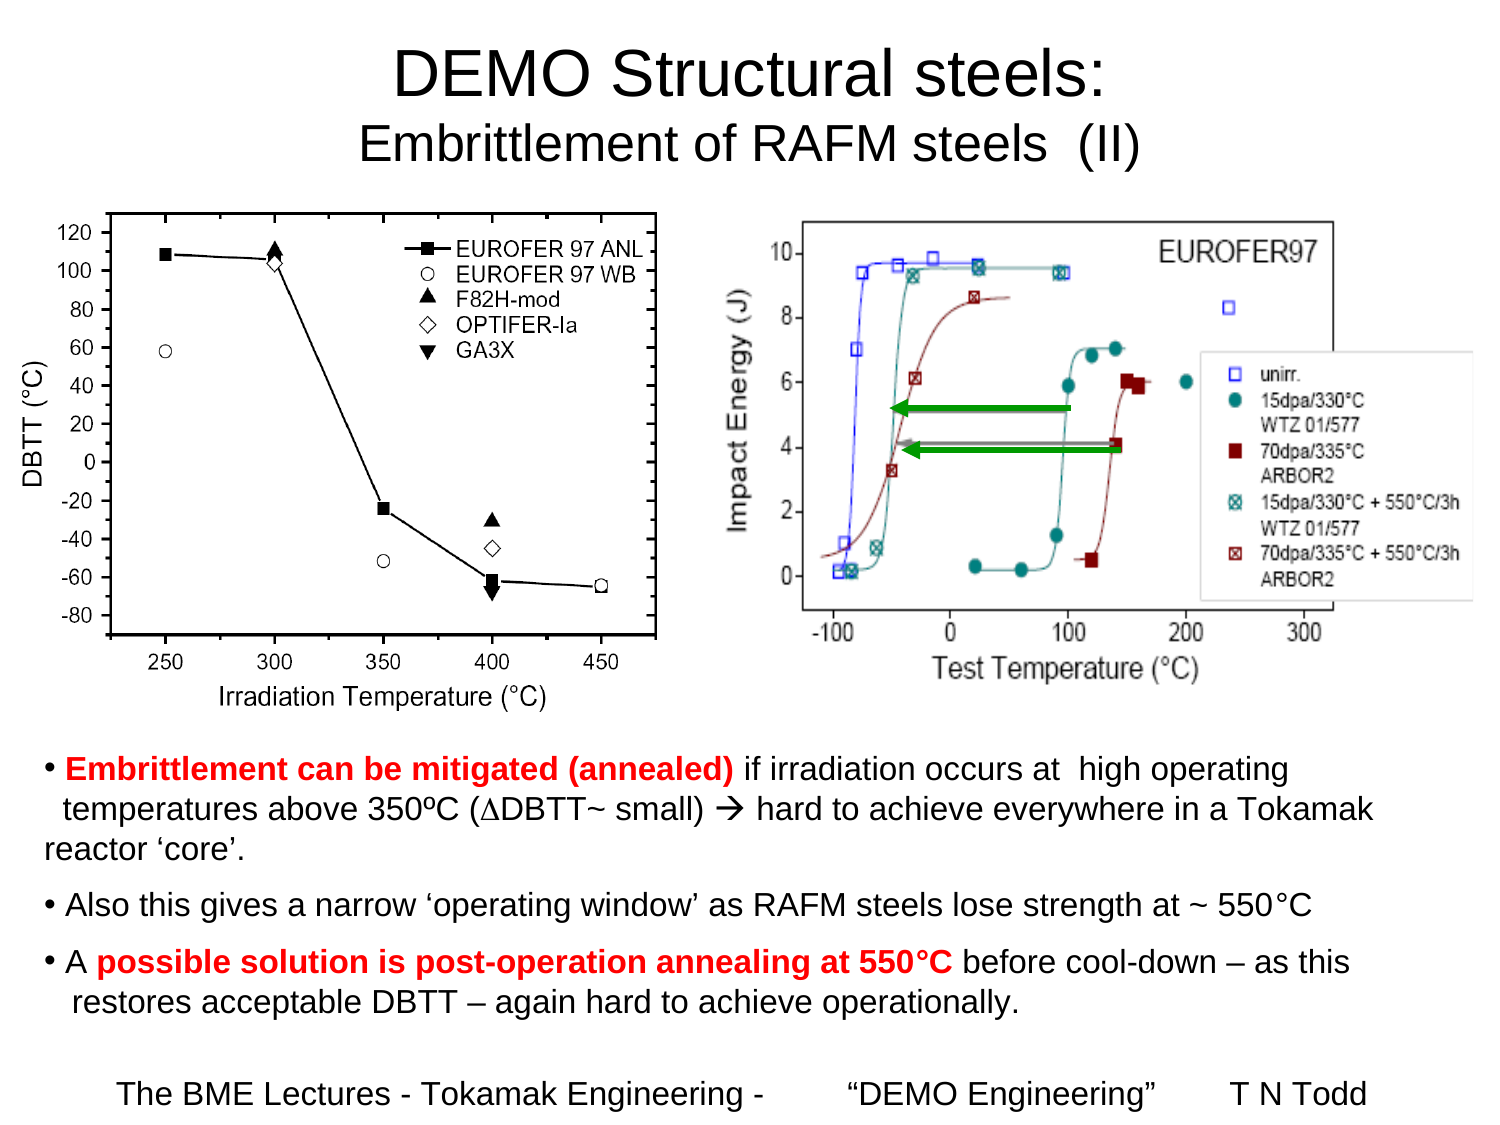

DEMO Structural steels:
Embrittlement of RAFM steels (II)
 Embrittlement can be mitigated (annealed) if irradiation occurs at high operating
 temperatures above 350ºC (DBTT~ small)  hard to achieve everywhere in a Tokamak reactor ‘core’.
 Also this gives a narrow ‘operating window’ as RAFM steels lose strength at ~ 550°C
 A possible solution is post-operation annealing at 550°C before cool-down – as this
 restores acceptable DBTT – again hard to achieve operationally.